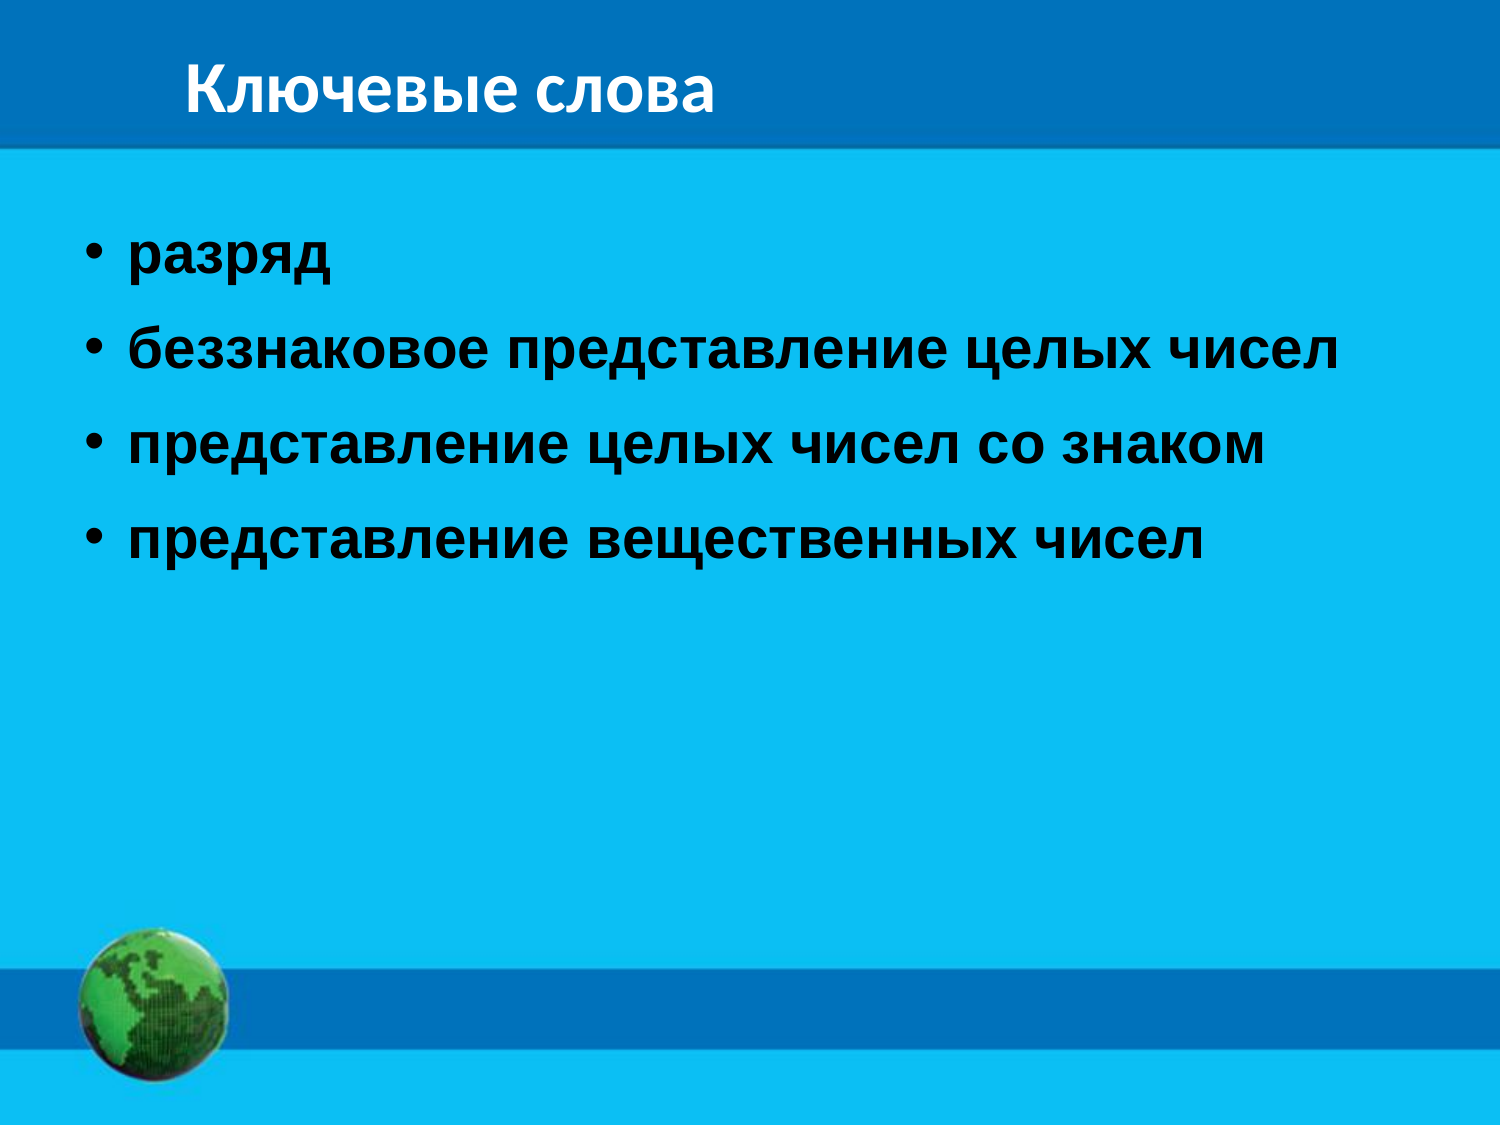

Ключевые слова
 разряд
 беззнаковое представление целых чисел
 представление целых чисел со знаком
 представление вещественных чисел